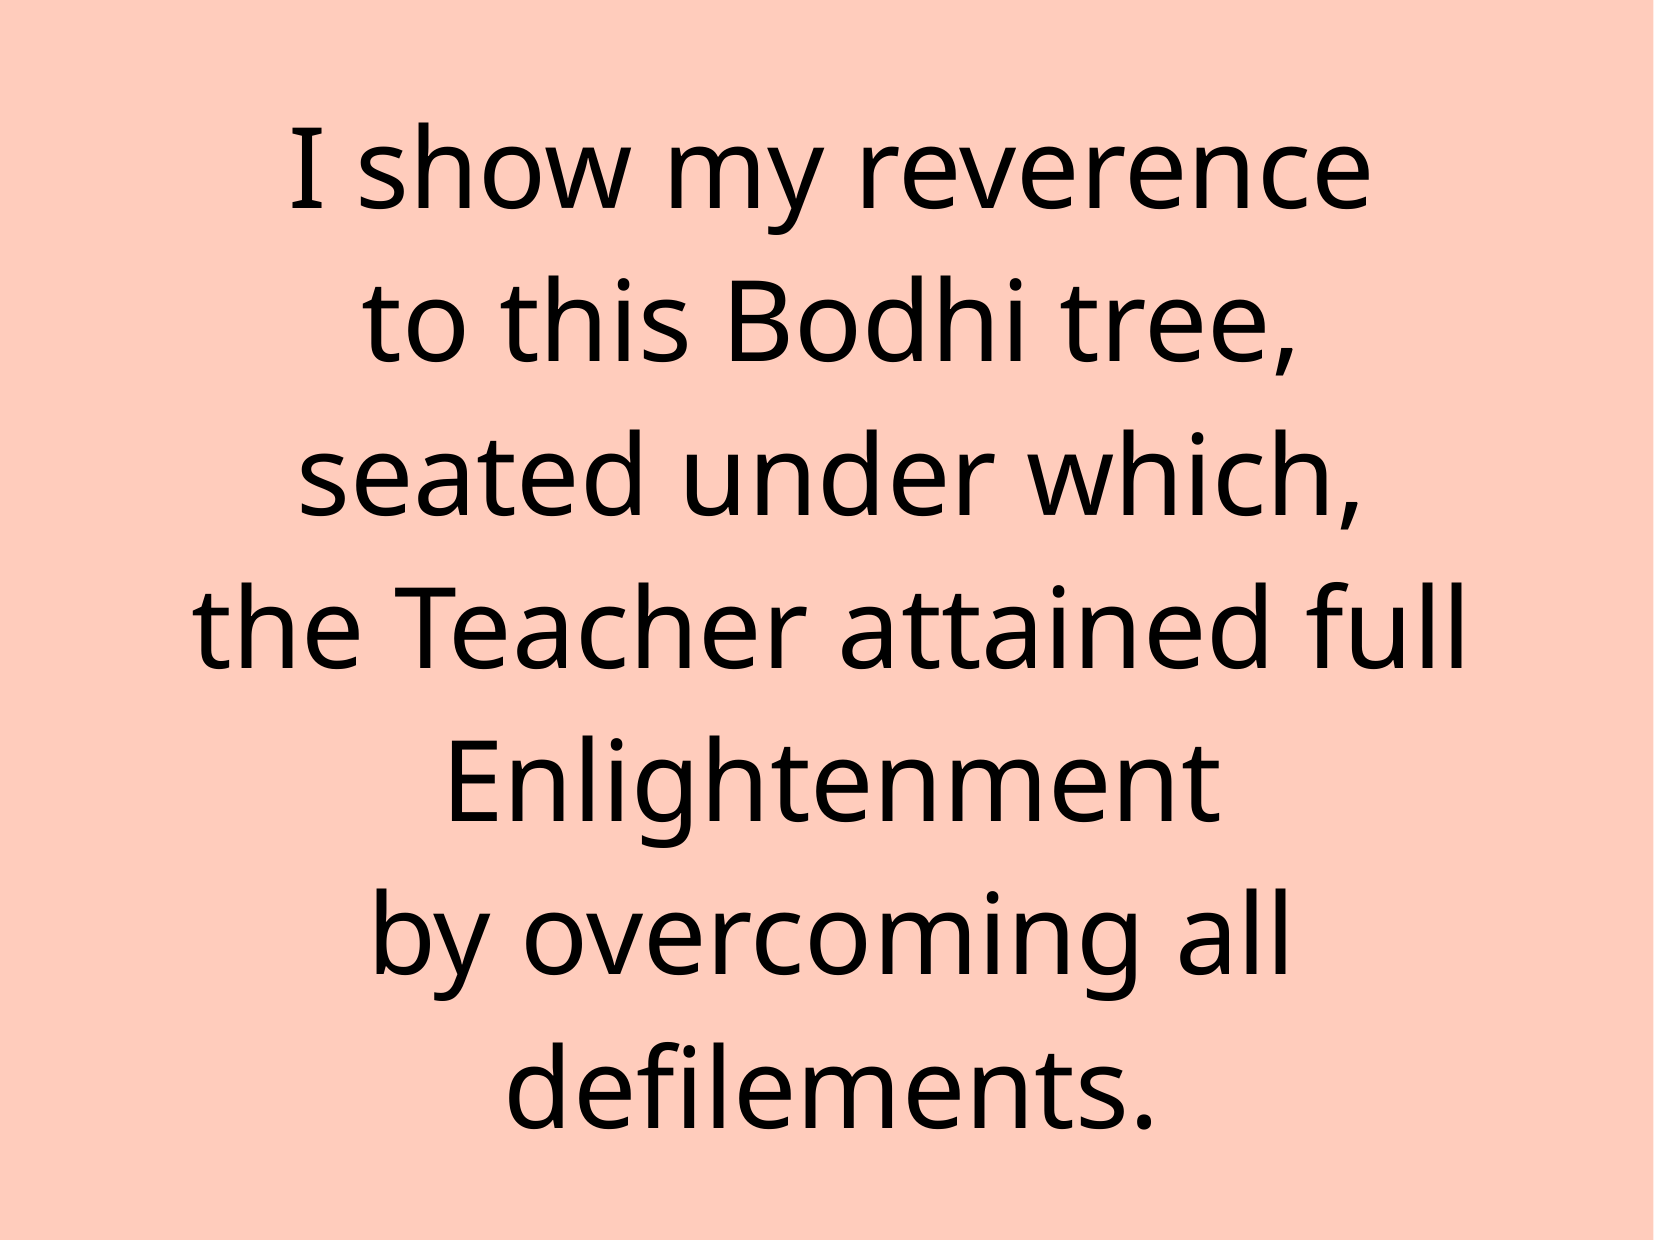

# I show my reverence
to this Bodhi tree,
seated under which,
the Teacher attained full Enlightenment
by overcoming all defilements.